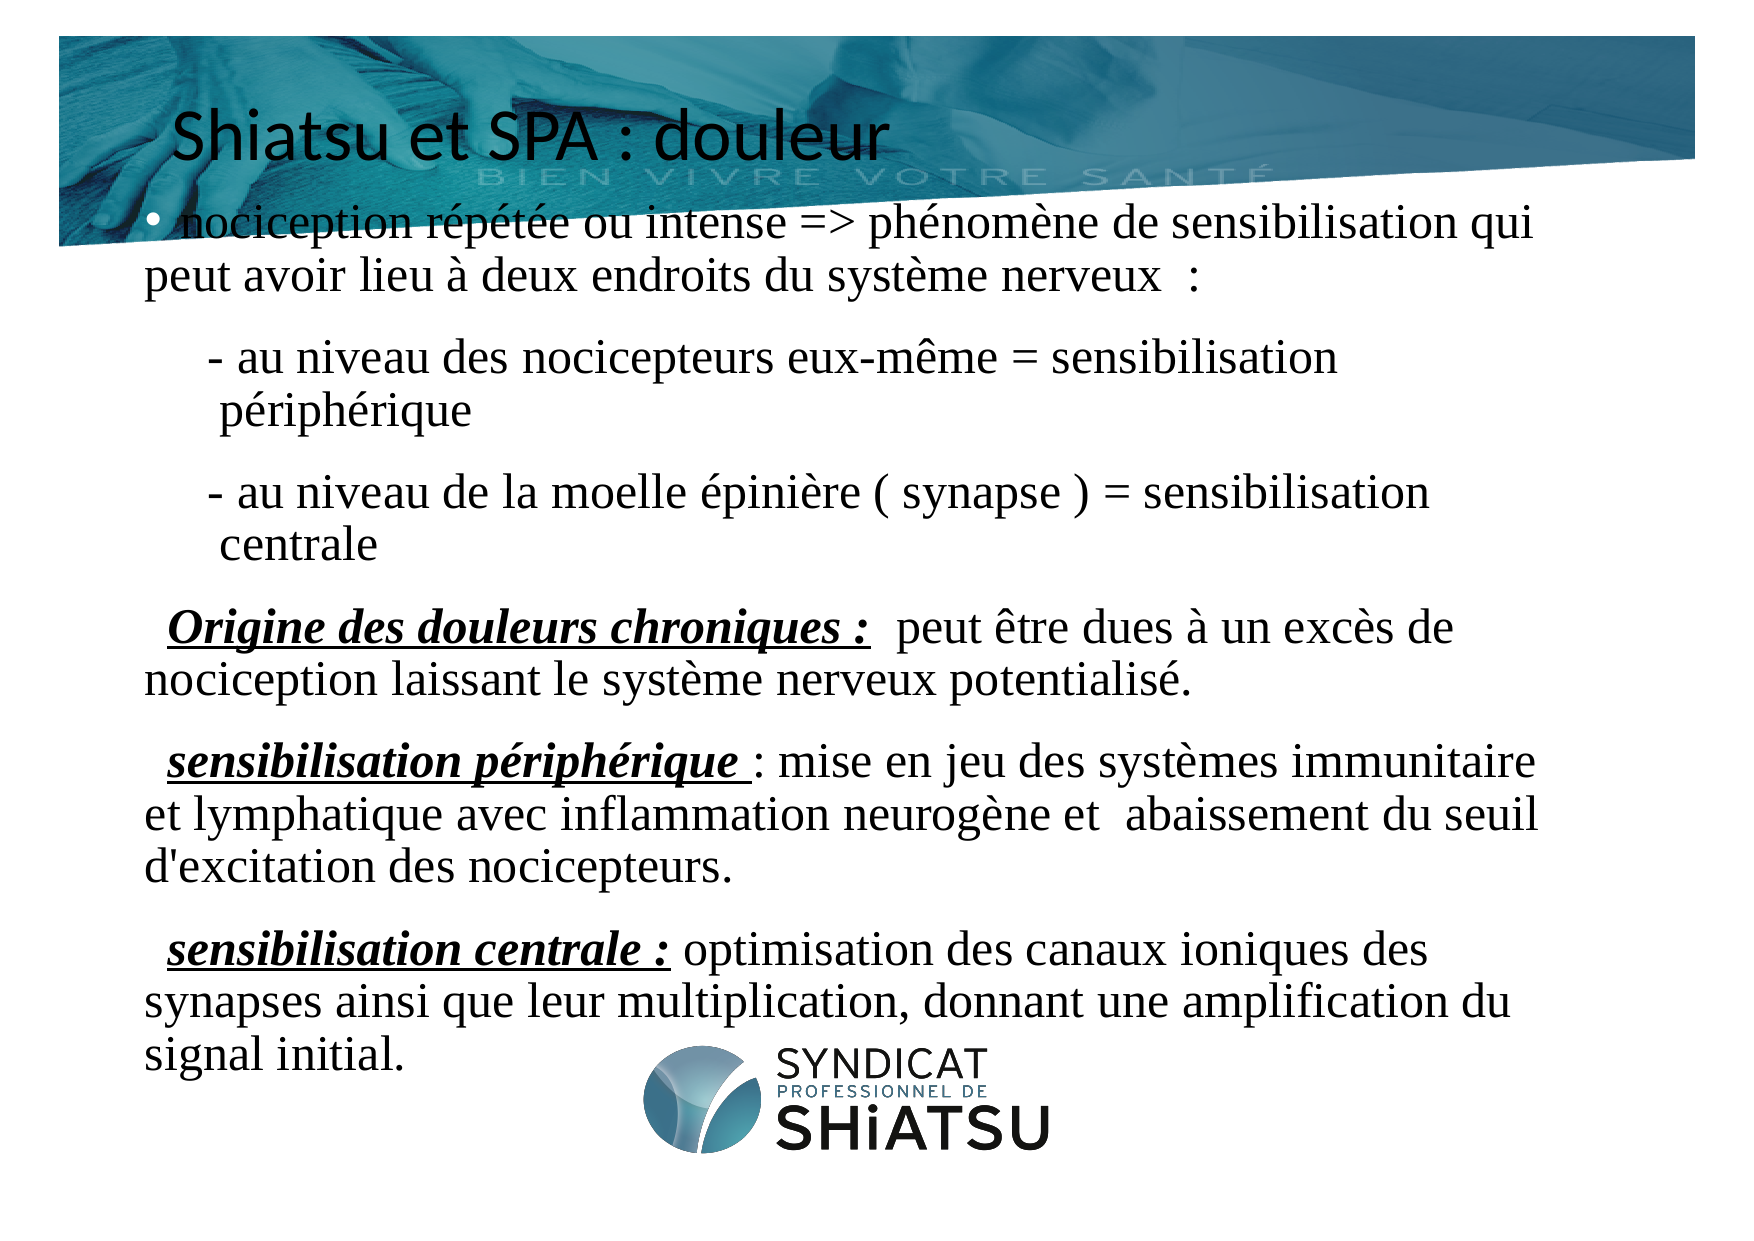

# Shiatsu et SPA : douleur
 nociception répétée ou intense => phénomène de sensibilisation qui peut avoir lieu à deux endroits du système nerveux  :
 - au niveau des nocicepteurs eux-même = sensibilisation périphérique
 - au niveau de la moelle épinière ( synapse ) = sensibilisation centrale
Origine des douleurs chroniques : peut être dues à un excès de nociception laissant le système nerveux potentialisé.
sensibilisation périphérique : mise en jeu des systèmes immunitaire et lymphatique avec inflammation neurogène et abaissement du seuil d'excitation des nocicepteurs.
sensibilisation centrale : optimisation des canaux ioniques des synapses ainsi que leur multiplication, donnant une amplification du signal initial.